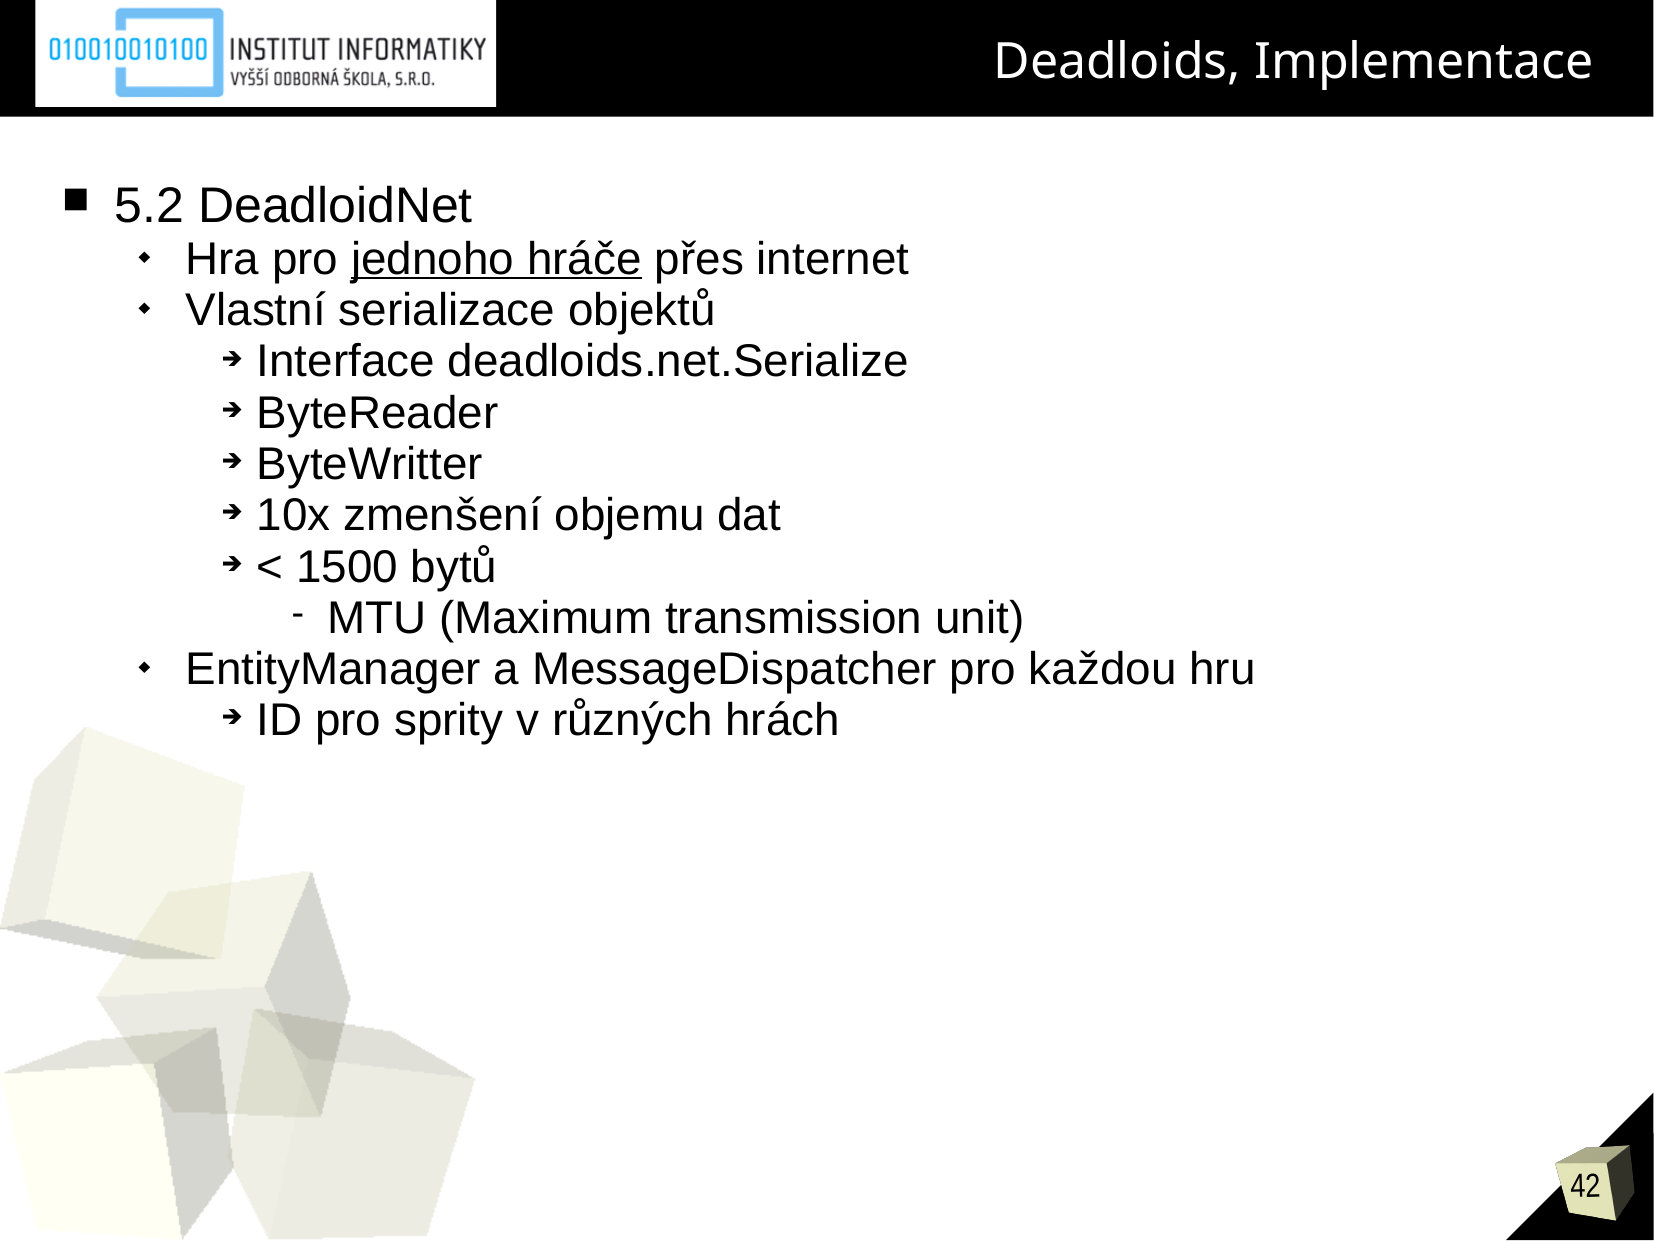

# Deadloids, Implementace
5.2 DeadloidNet
Hra pro jednoho hráče přes internet
Vlastní serializace objektů
Interface deadloids.net.Serialize
ByteReader
ByteWritter
10x zmenšení objemu dat
< 1500 bytů
MTU (Maximum transmission unit)
EntityManager a MessageDispatcher pro každou hru
ID pro sprity v různých hrách